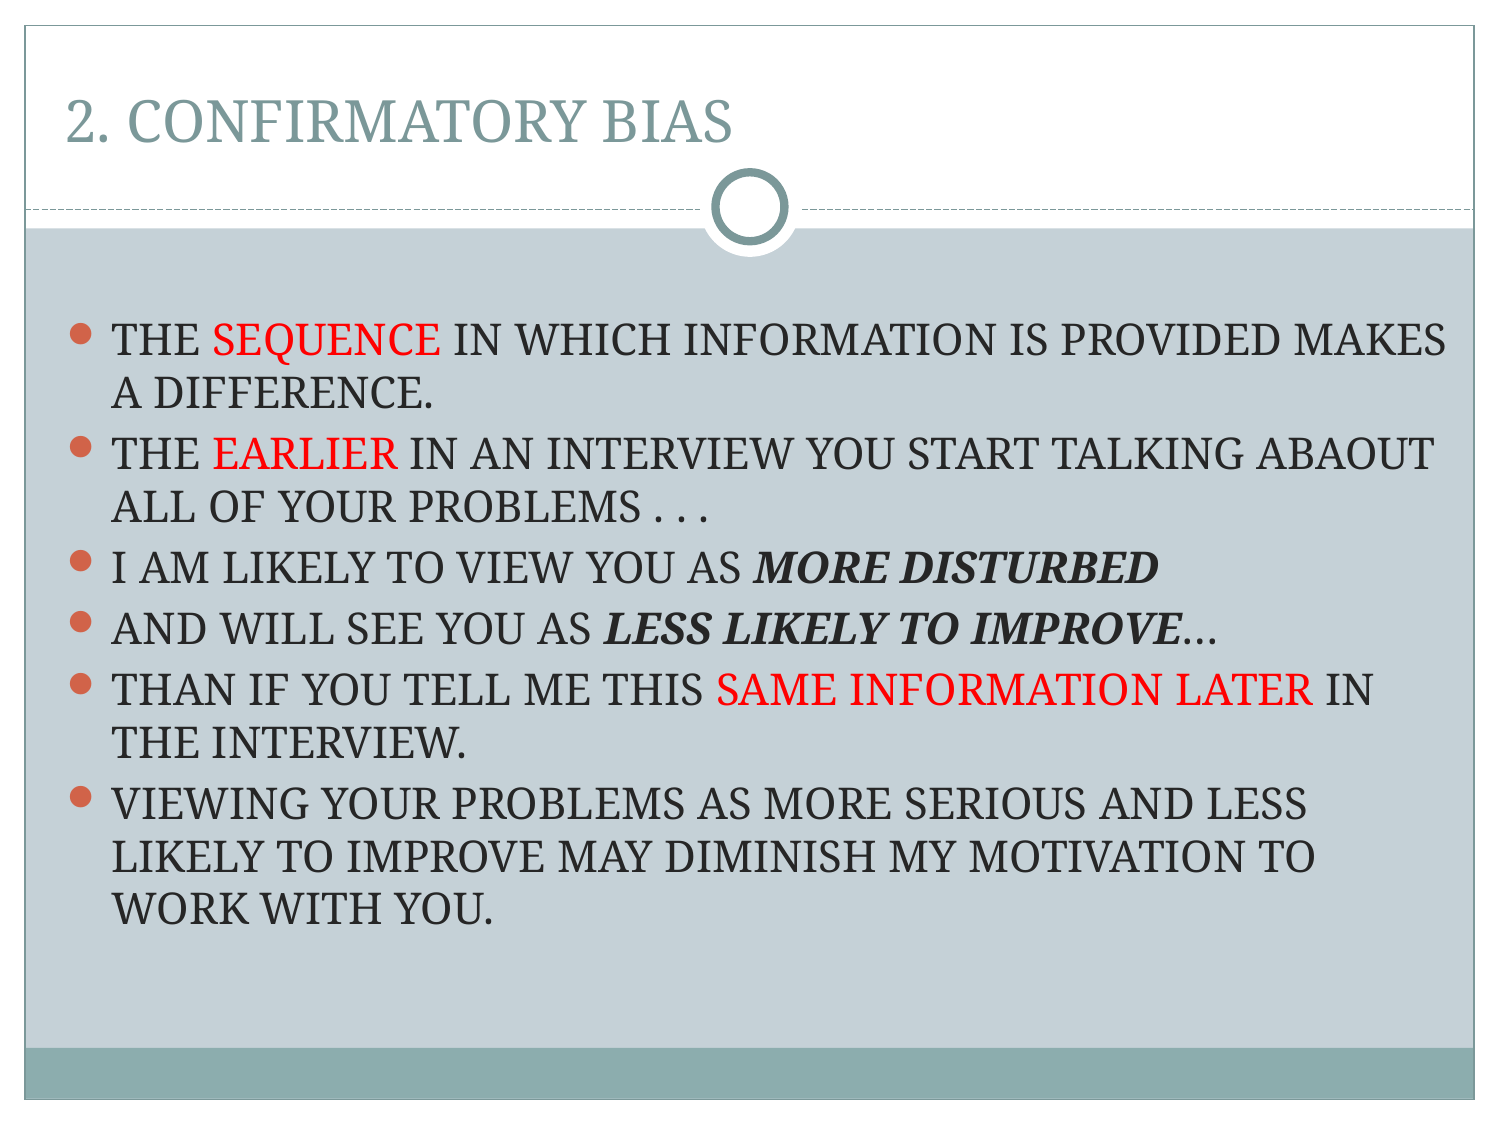

# 2. CONFIRMATORY BIAS
THE SEQUENCE IN WHICH INFORMATION IS PROVIDED MAKES A DIFFERENCE.
THE EARLIER IN AN INTERVIEW YOU START TALKING ABAOUT ALL OF YOUR PROBLEMS . . .
I AM LIKELY TO VIEW YOU AS MORE DISTURBED
AND WILL SEE YOU AS LESS LIKELY TO IMPROVE…
THAN IF YOU TELL ME THIS SAME INFORMATION LATER IN THE INTERVIEW.
VIEWING YOUR PROBLEMS AS MORE SERIOUS AND LESS LIKELY TO IMPROVE MAY DIMINISH MY MOTIVATION TO WORK WITH YOU.